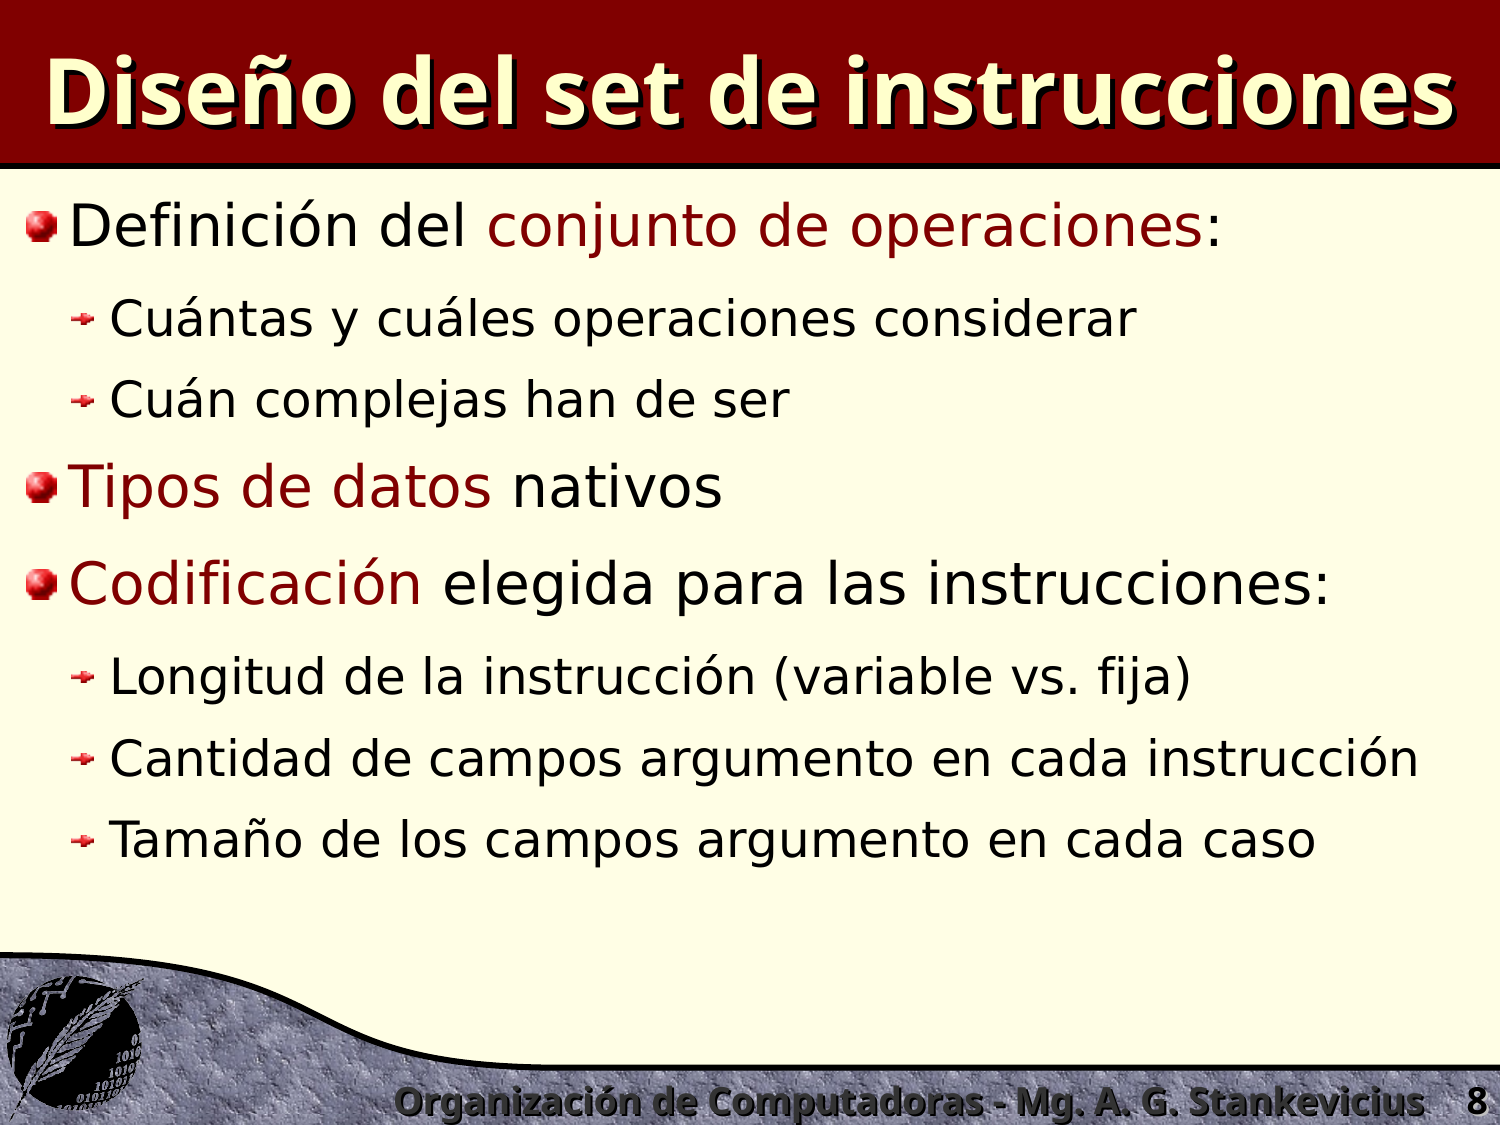

# Diseño del set de instrucciones
Definición del conjunto de operaciones:
Cuántas y cuáles operaciones considerar
Cuán complejas han de ser
Tipos de datos nativos
Codificación elegida para las instrucciones:
Longitud de la instrucción (variable vs. fija)
Cantidad de campos argumento en cada instrucción
Tamaño de los campos argumento en cada caso
8